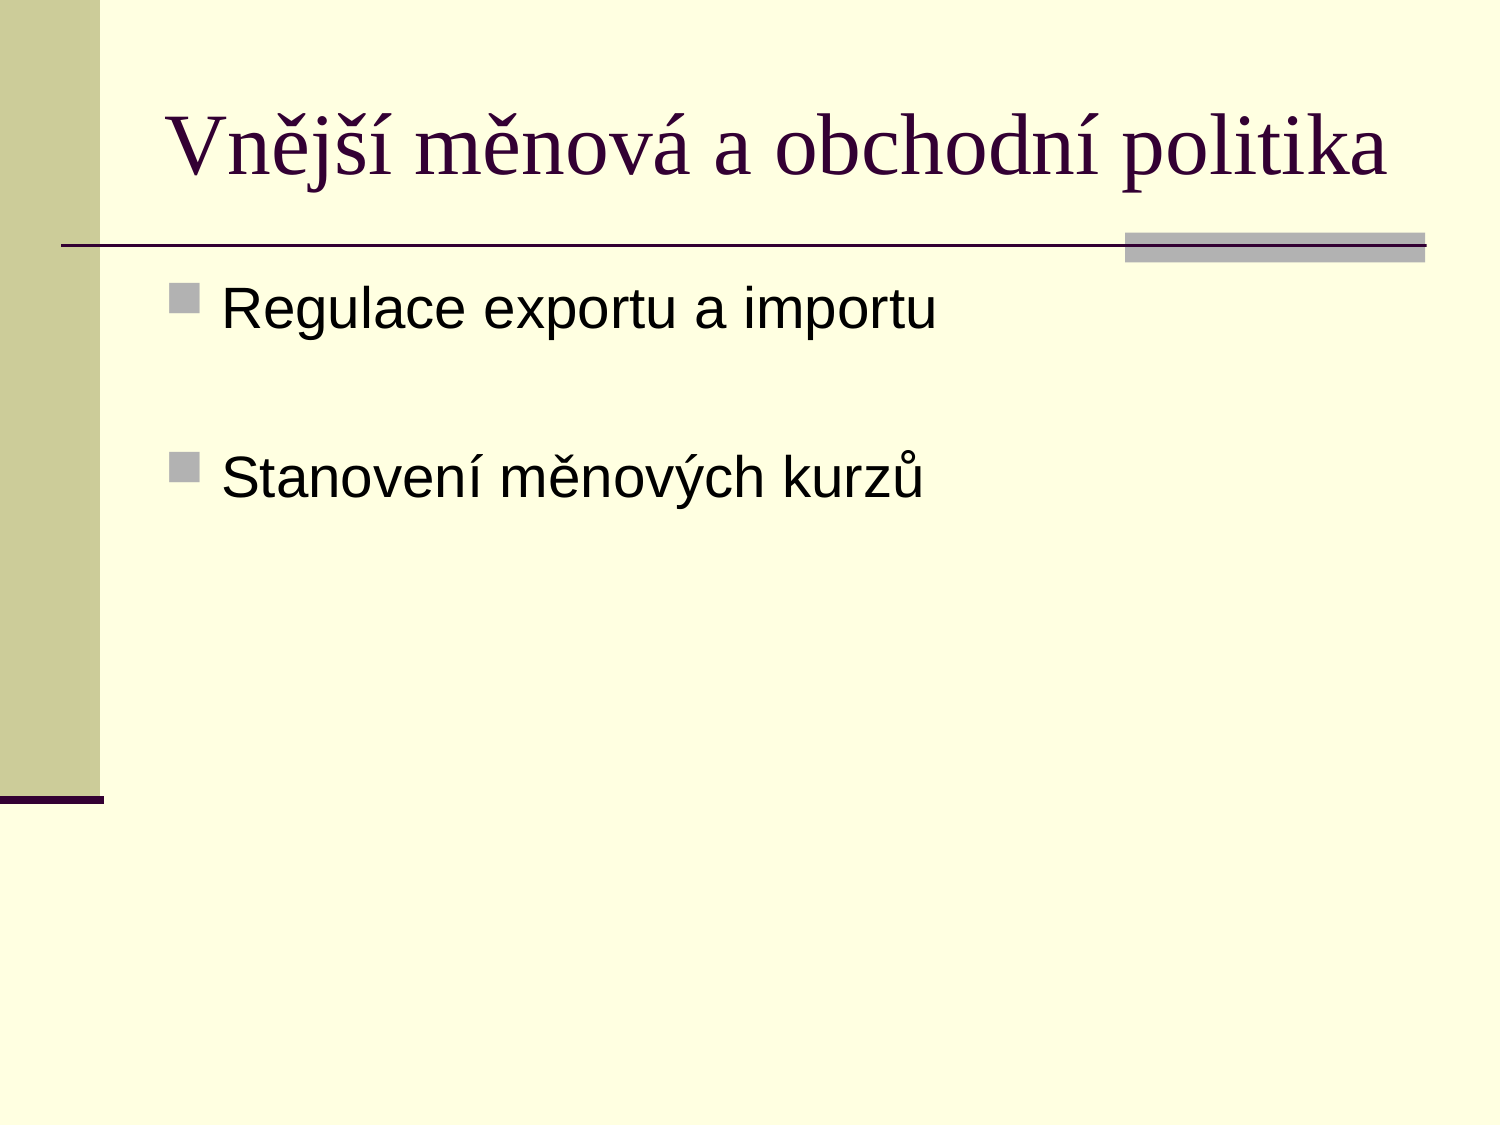

# Vnější měnová a obchodní politika
Regulace exportu a importu
Stanovení měnových kurzů